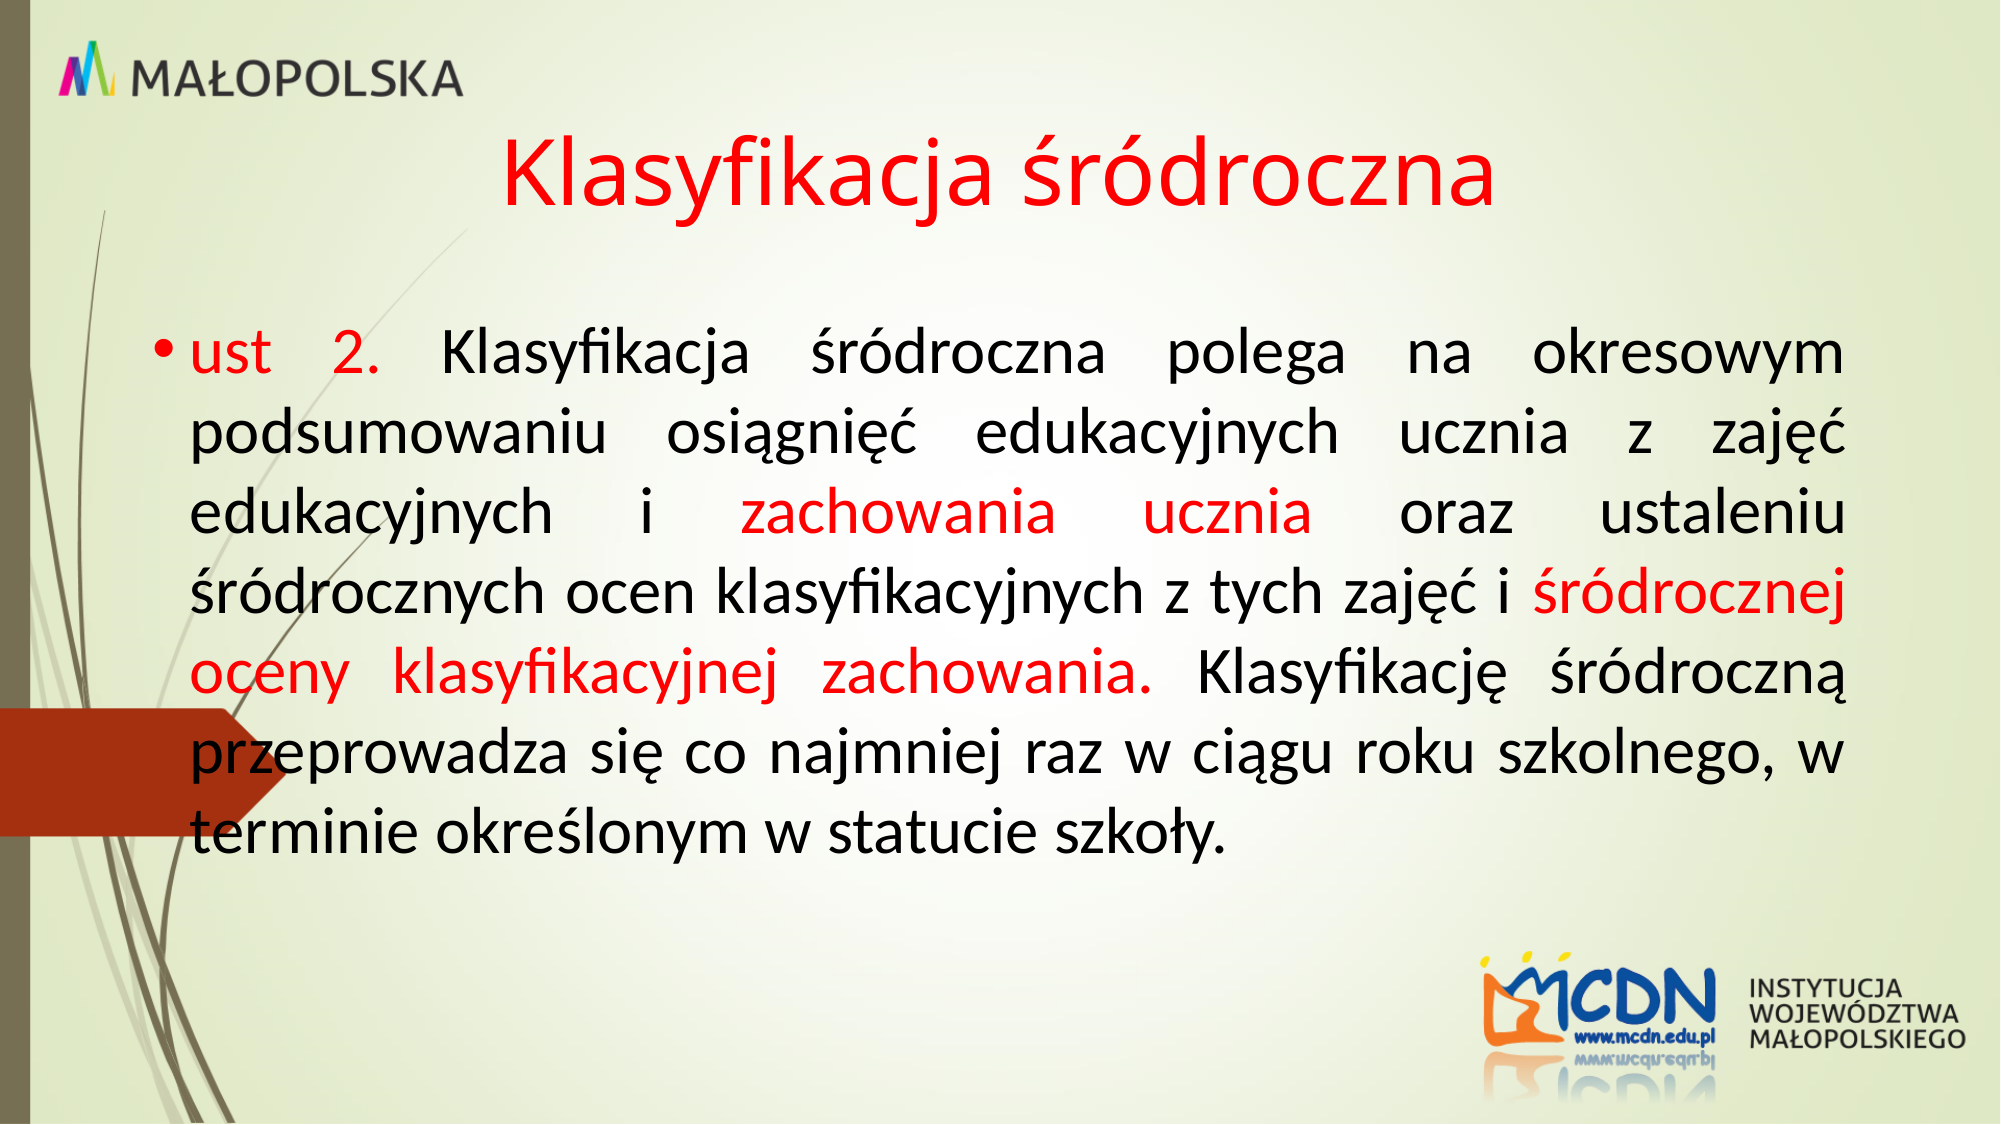

# Klasyfikacja śródroczna
ust 2. Klasyfikacja śródroczna polega na okresowym podsumowaniu osiągnięć edukacyjnych ucznia z zajęć edukacyjnych i zachowania ucznia oraz ustaleniu śródrocznych ocen klasyfikacyjnych z tych zajęć i śródrocznej oceny klasyfikacyjnej zachowania. Klasyfikację śródroczną przeprowadza się co najmniej raz w ciągu roku szkolnego, w terminie określonym w statucie szkoły.